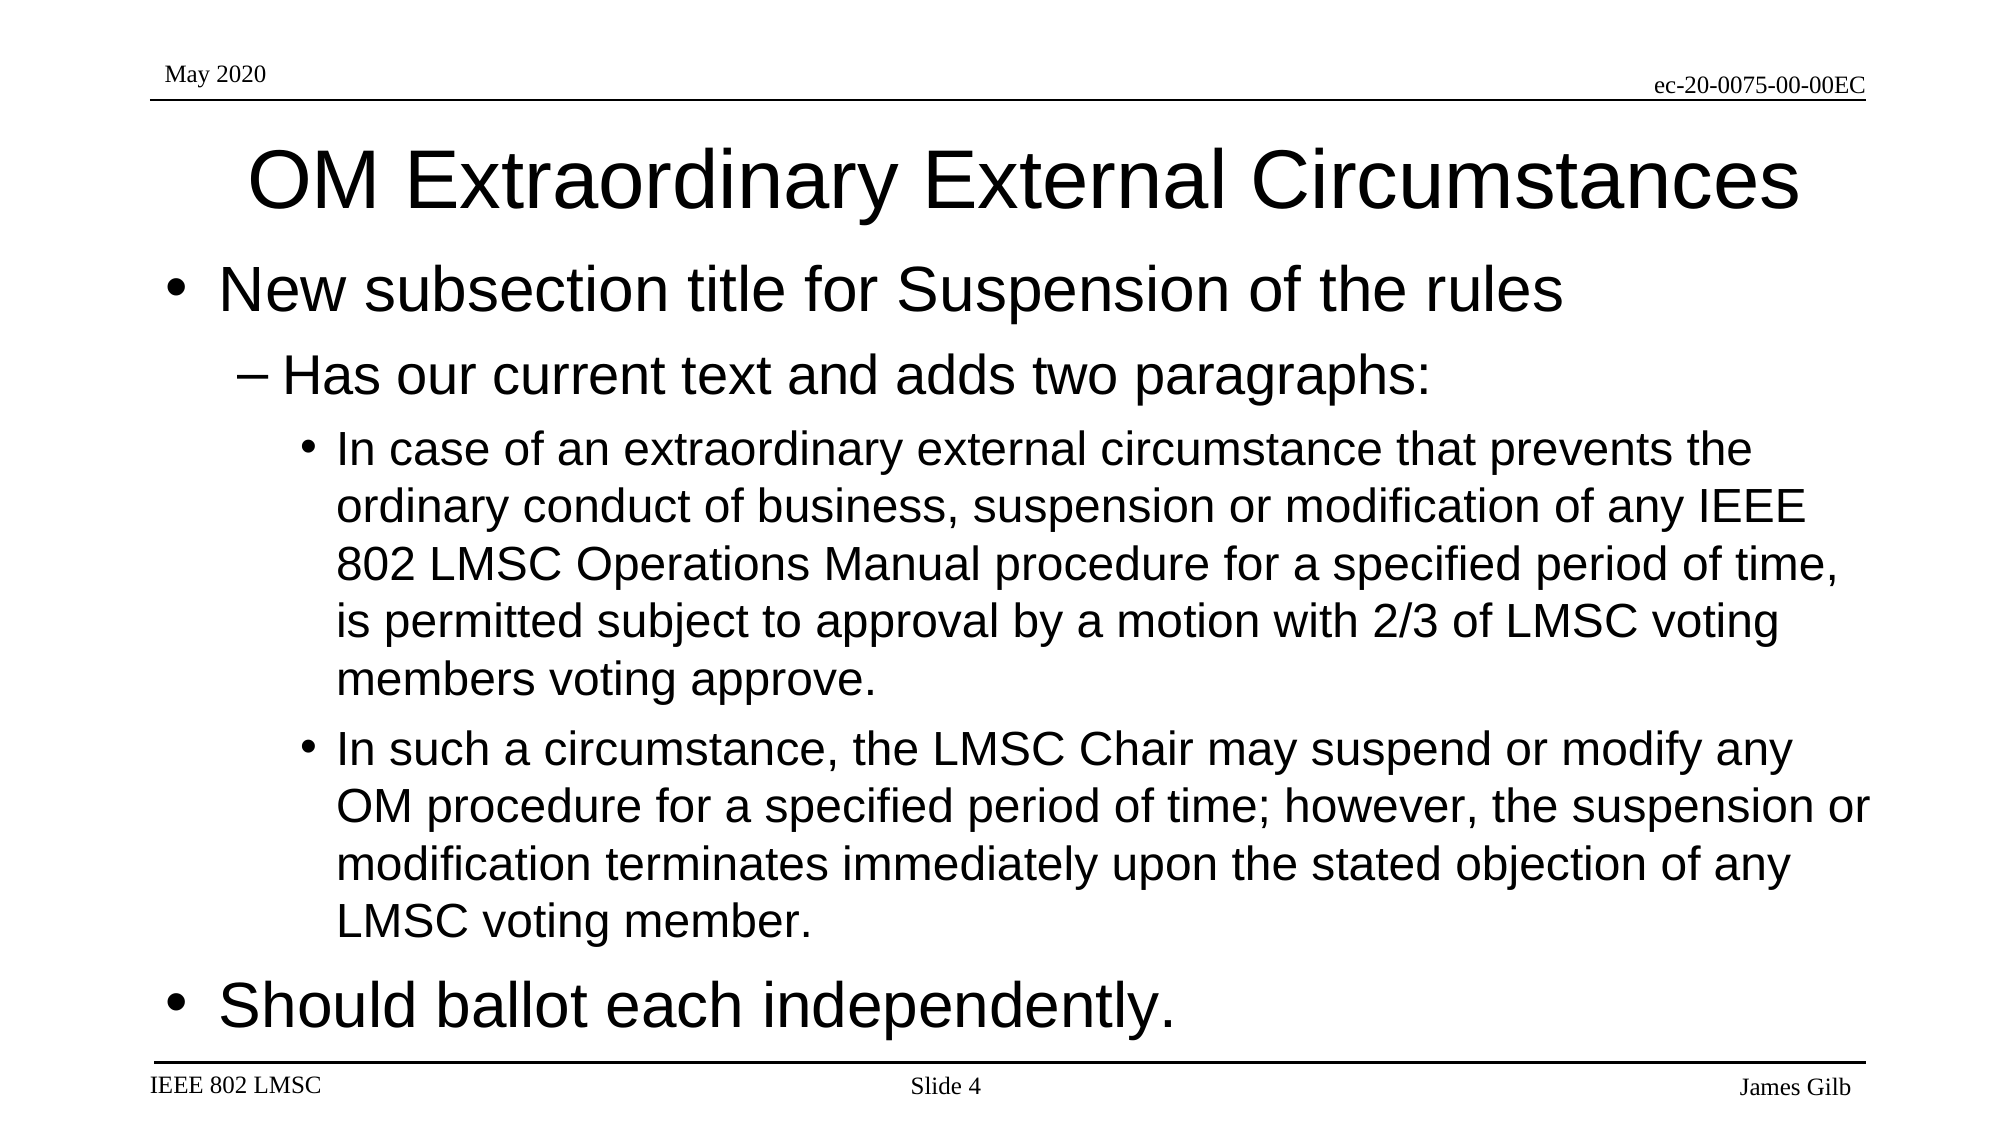

# OM Extraordinary External Circumstances
New subsection title for Suspension of the rules
Has our current text and adds two paragraphs:
In case of an extraordinary external circumstance that prevents the ordinary conduct of business, suspension or modification of any IEEE 802 LMSC Operations Manual procedure for a specified period of time, is permitted subject to approval by a motion with 2/3 of LMSC voting members voting approve.
In such a circumstance, the LMSC Chair may suspend or modify any OM procedure for a specified period of time; however, the suspension or modification terminates immediately upon the stated objection of any LMSC voting member.
Should ballot each independently.
4